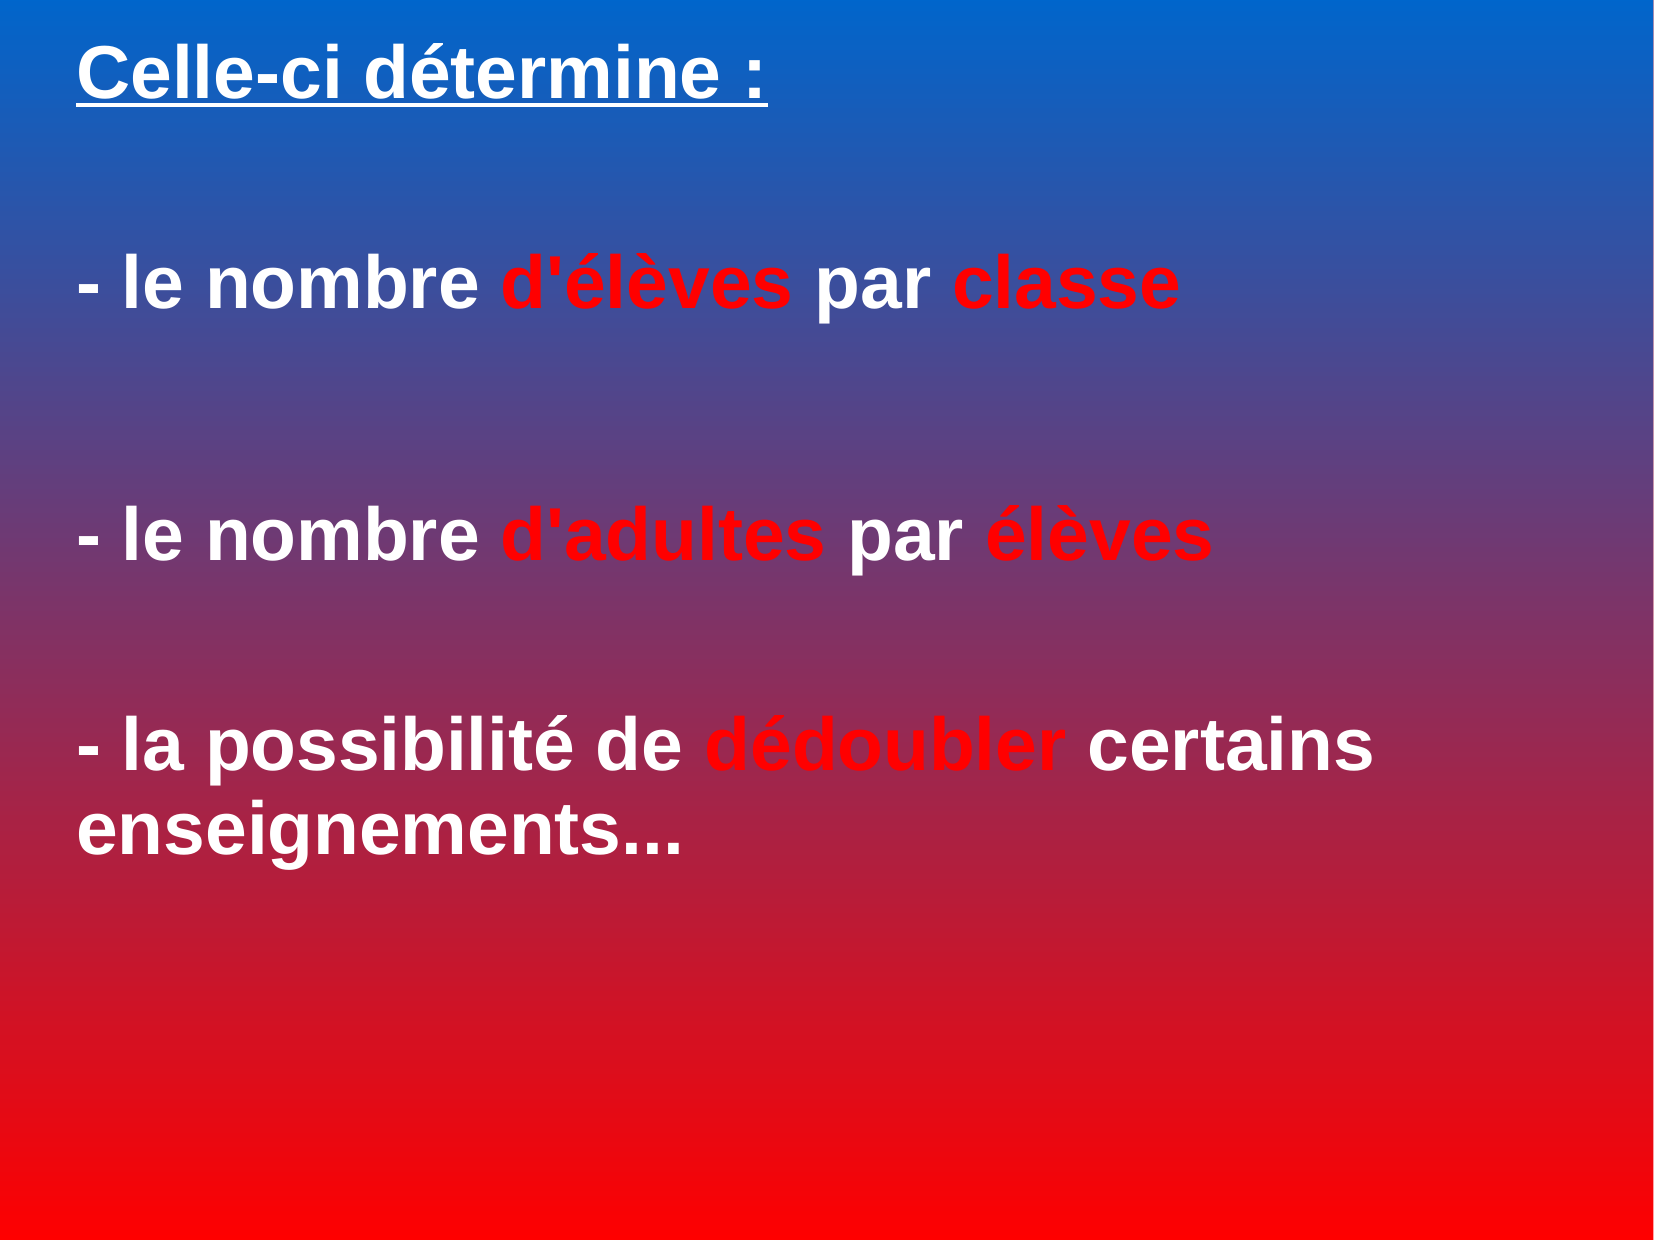

Celle-ci détermine :
- le nombre d'élèves par classe
- le nombre d'adultes par élèves
- la possibilité de dédoubler certains enseignements...